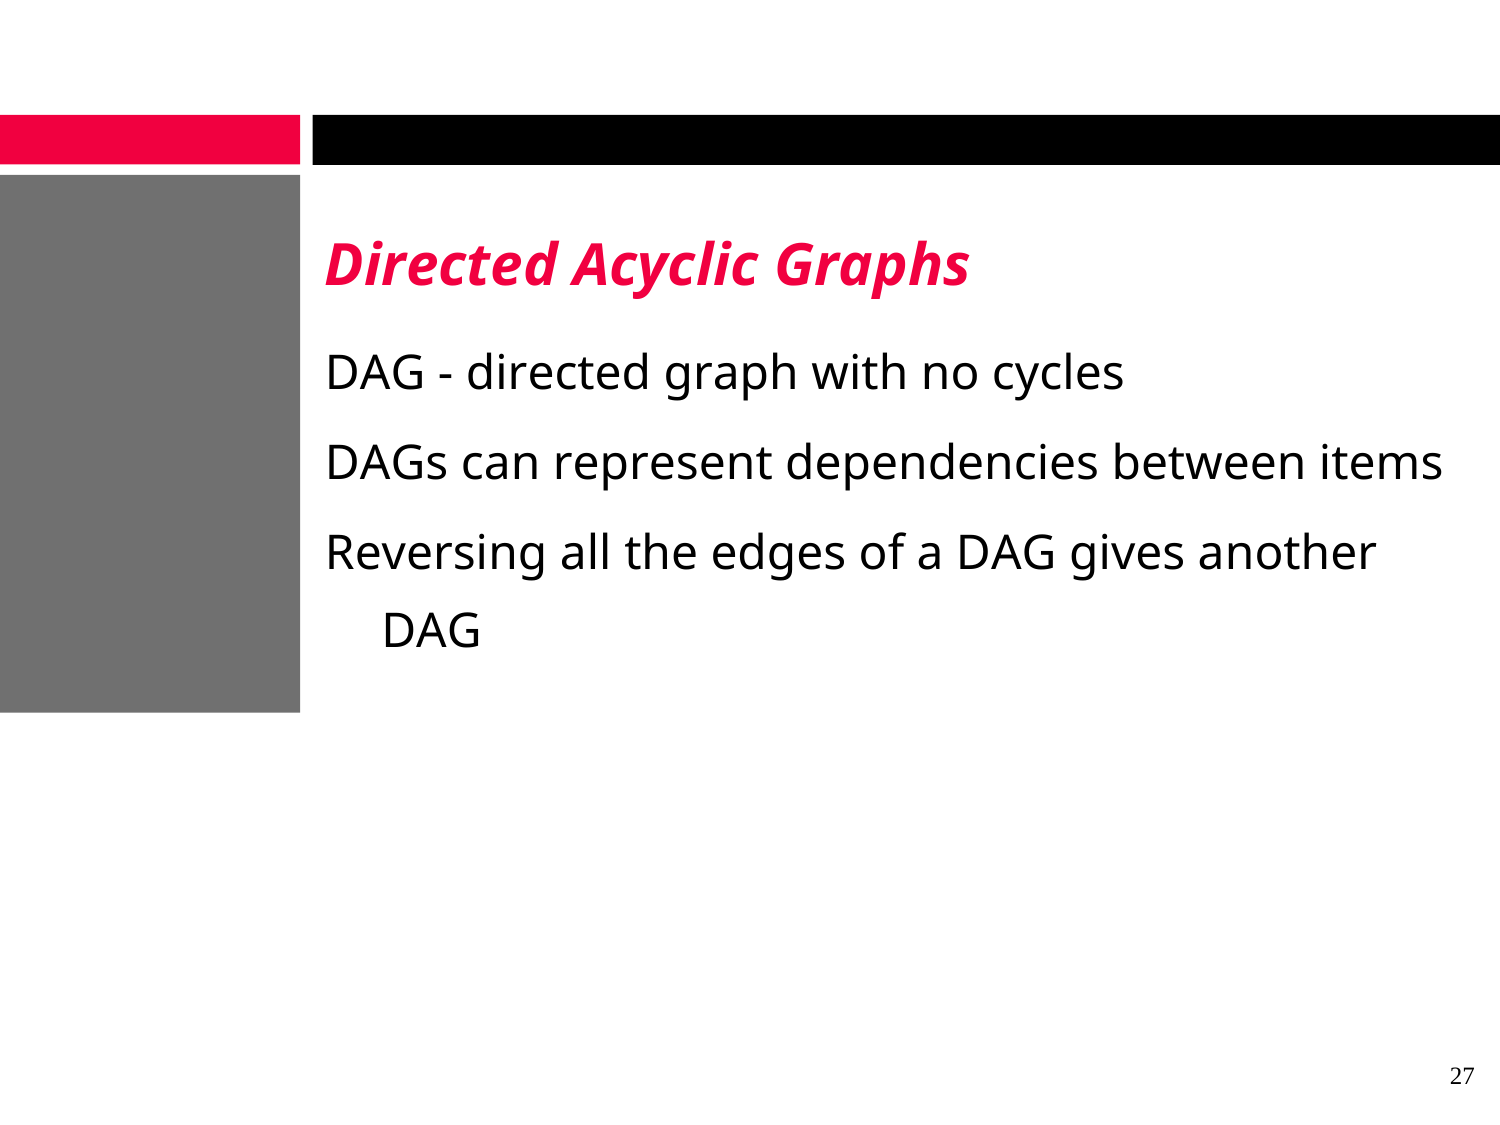

# Directed Acyclic Graphs
DAG - directed graph with no cycles
DAGs can represent dependencies between items
Reversing all the edges of a DAG gives another DAG
27